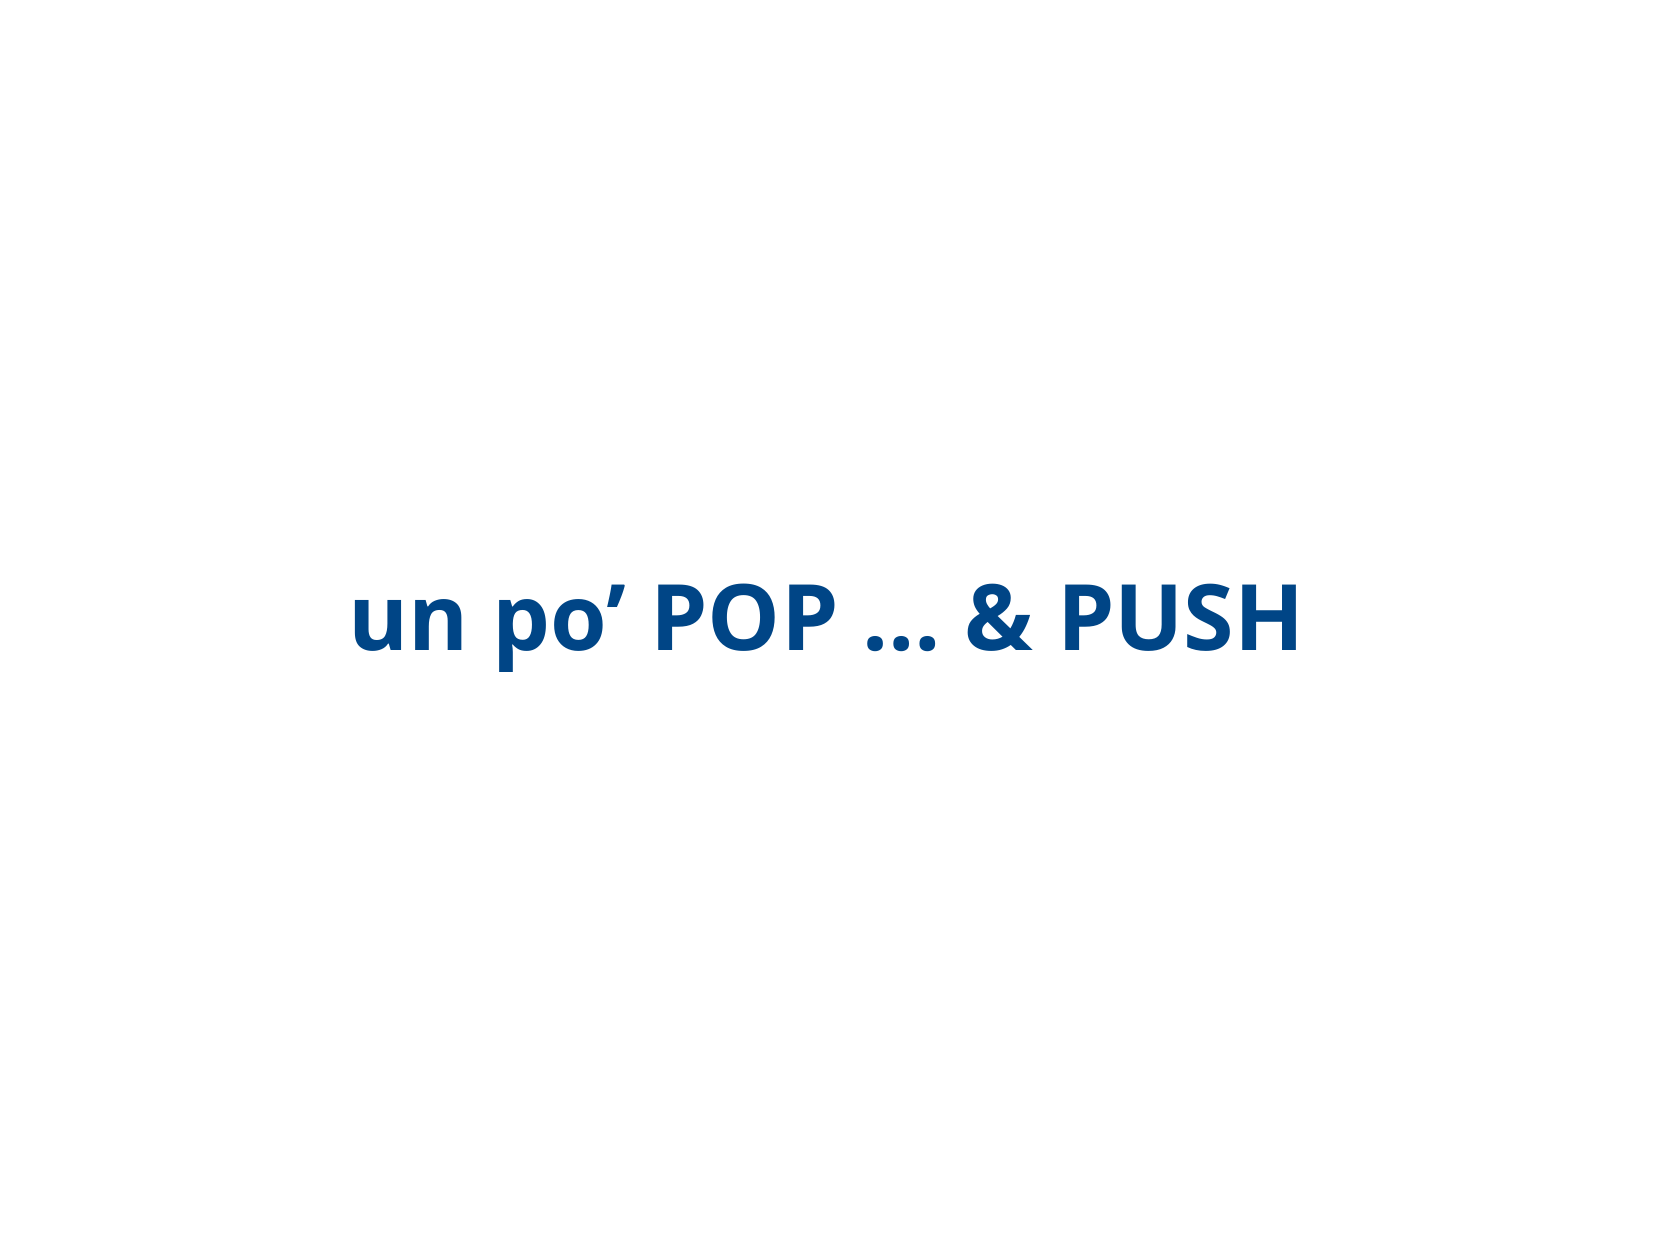

# un po’ POP … & PUSH